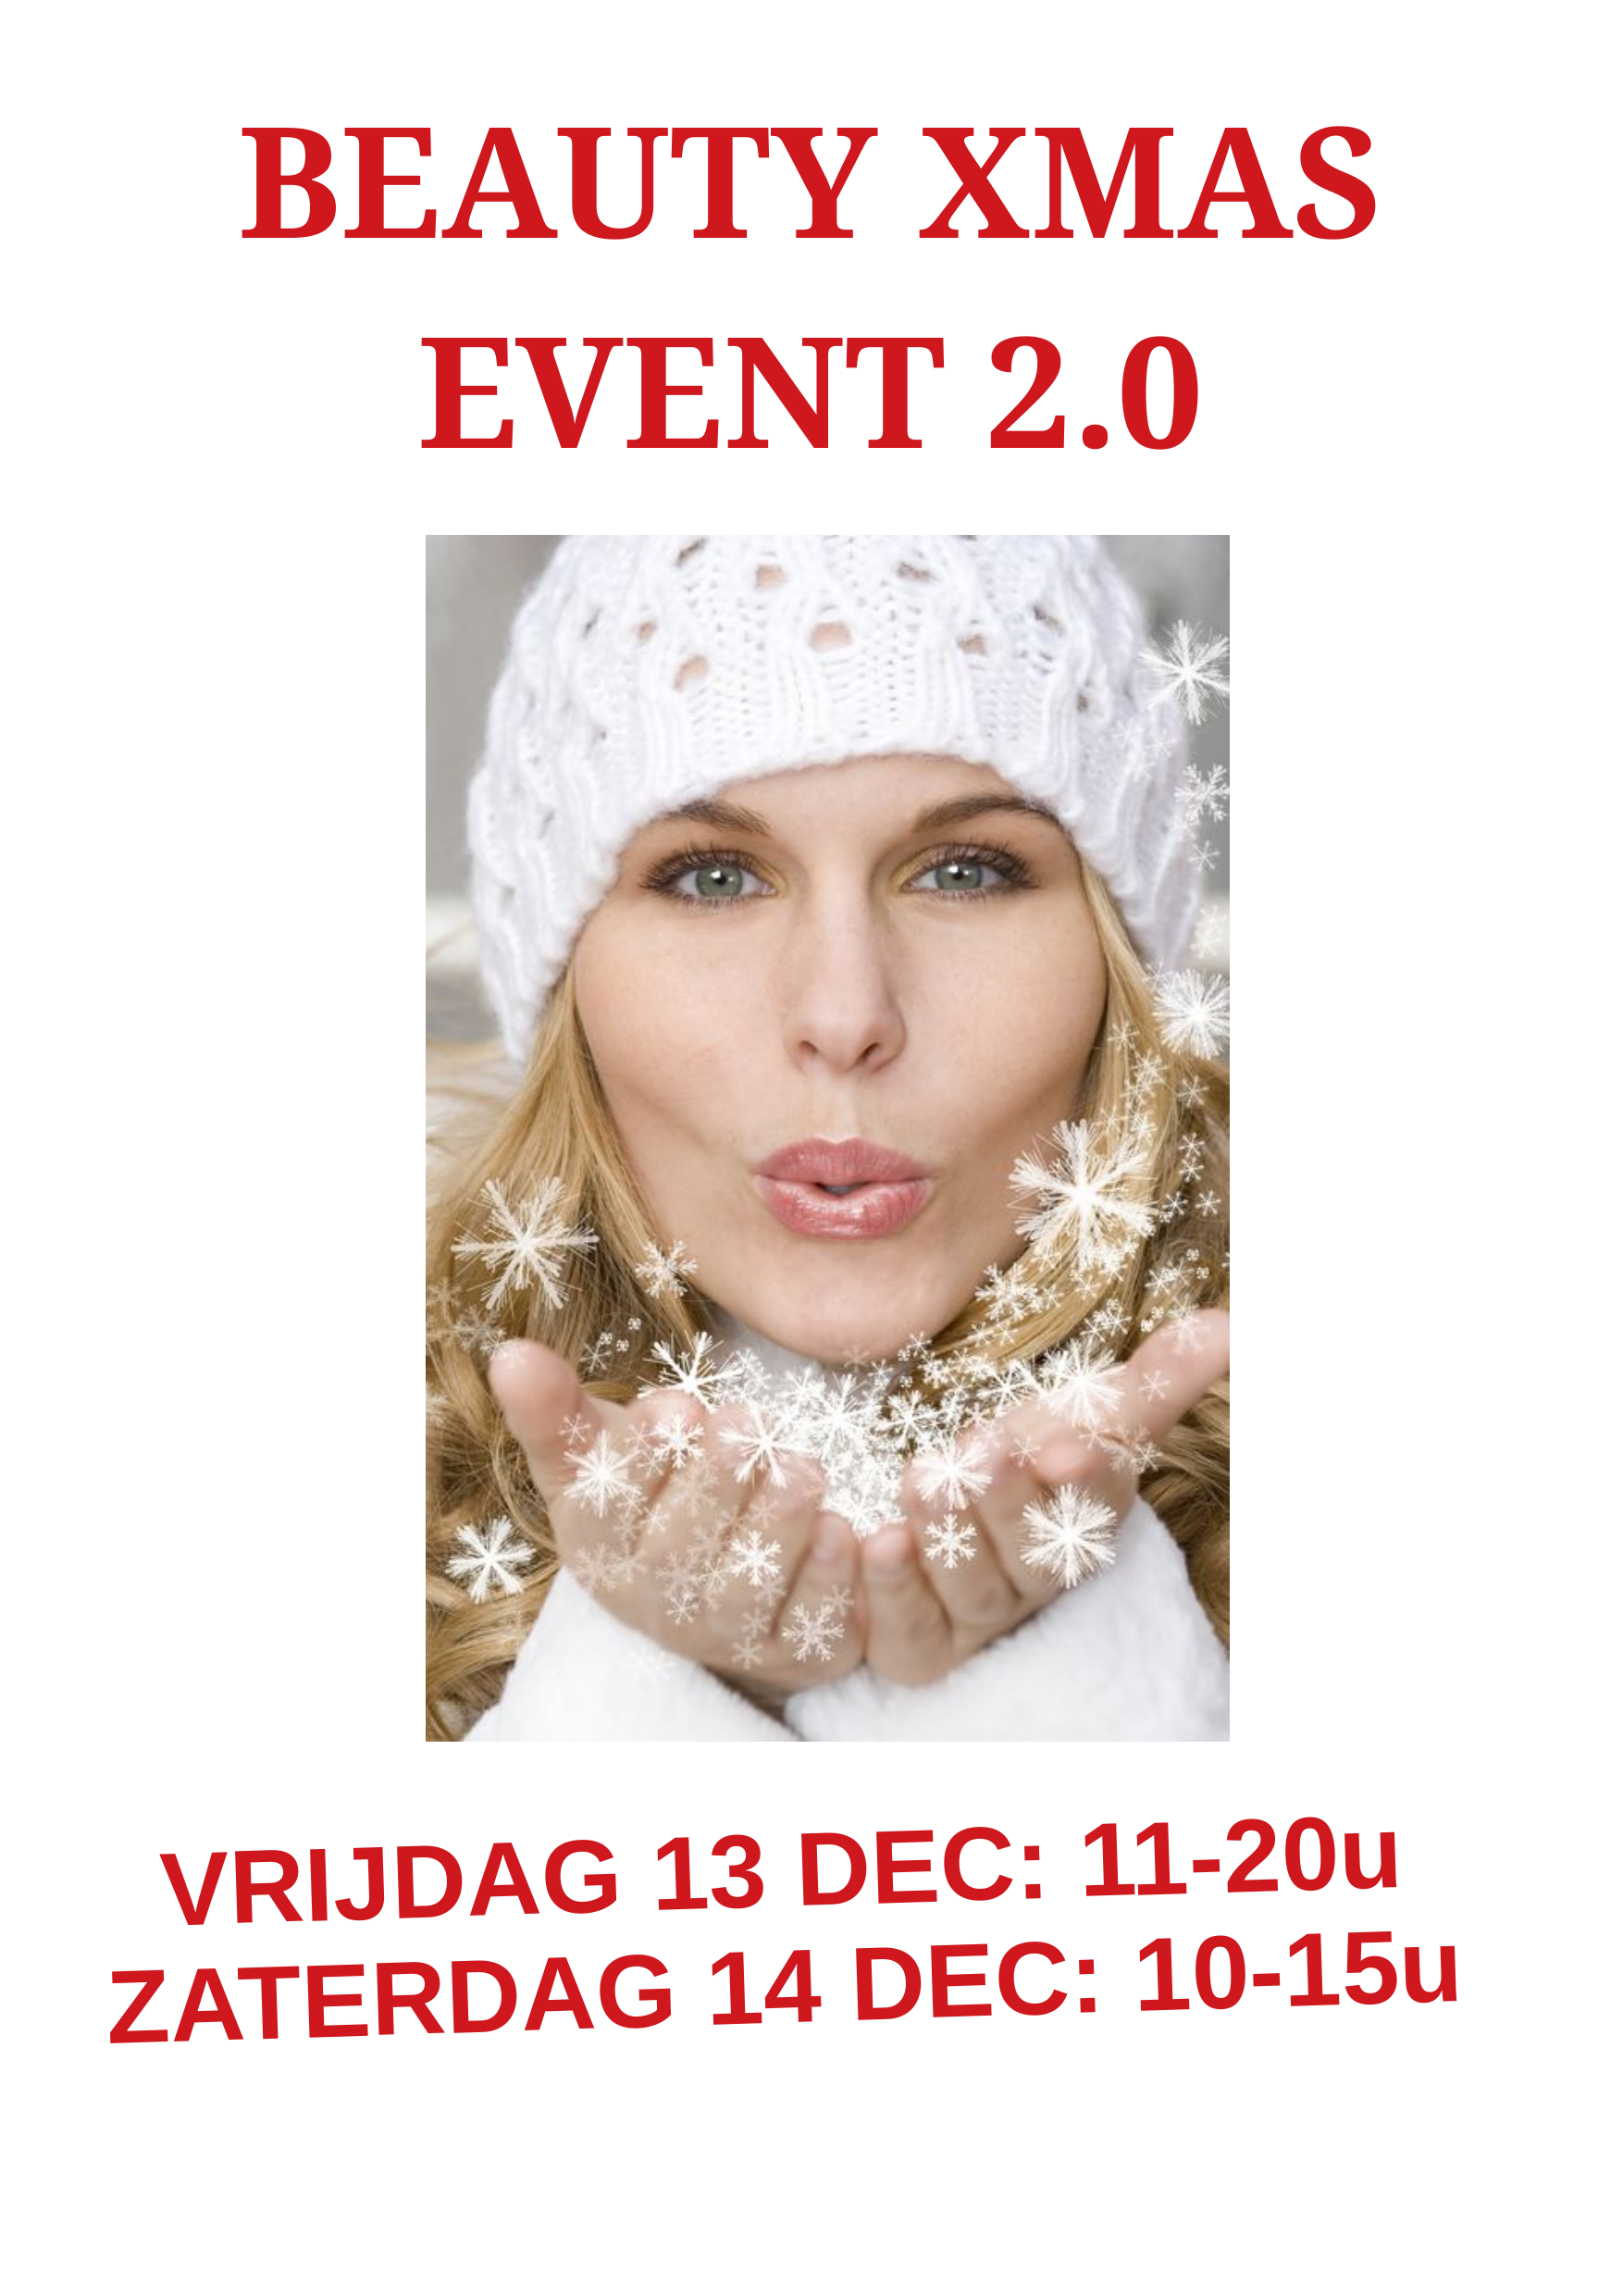

# BEAUTY XMAS EVENT 2.0
VRIJDAG 13 DEC: 11-20u
ZATERDAG 14 DEC: 10-15u